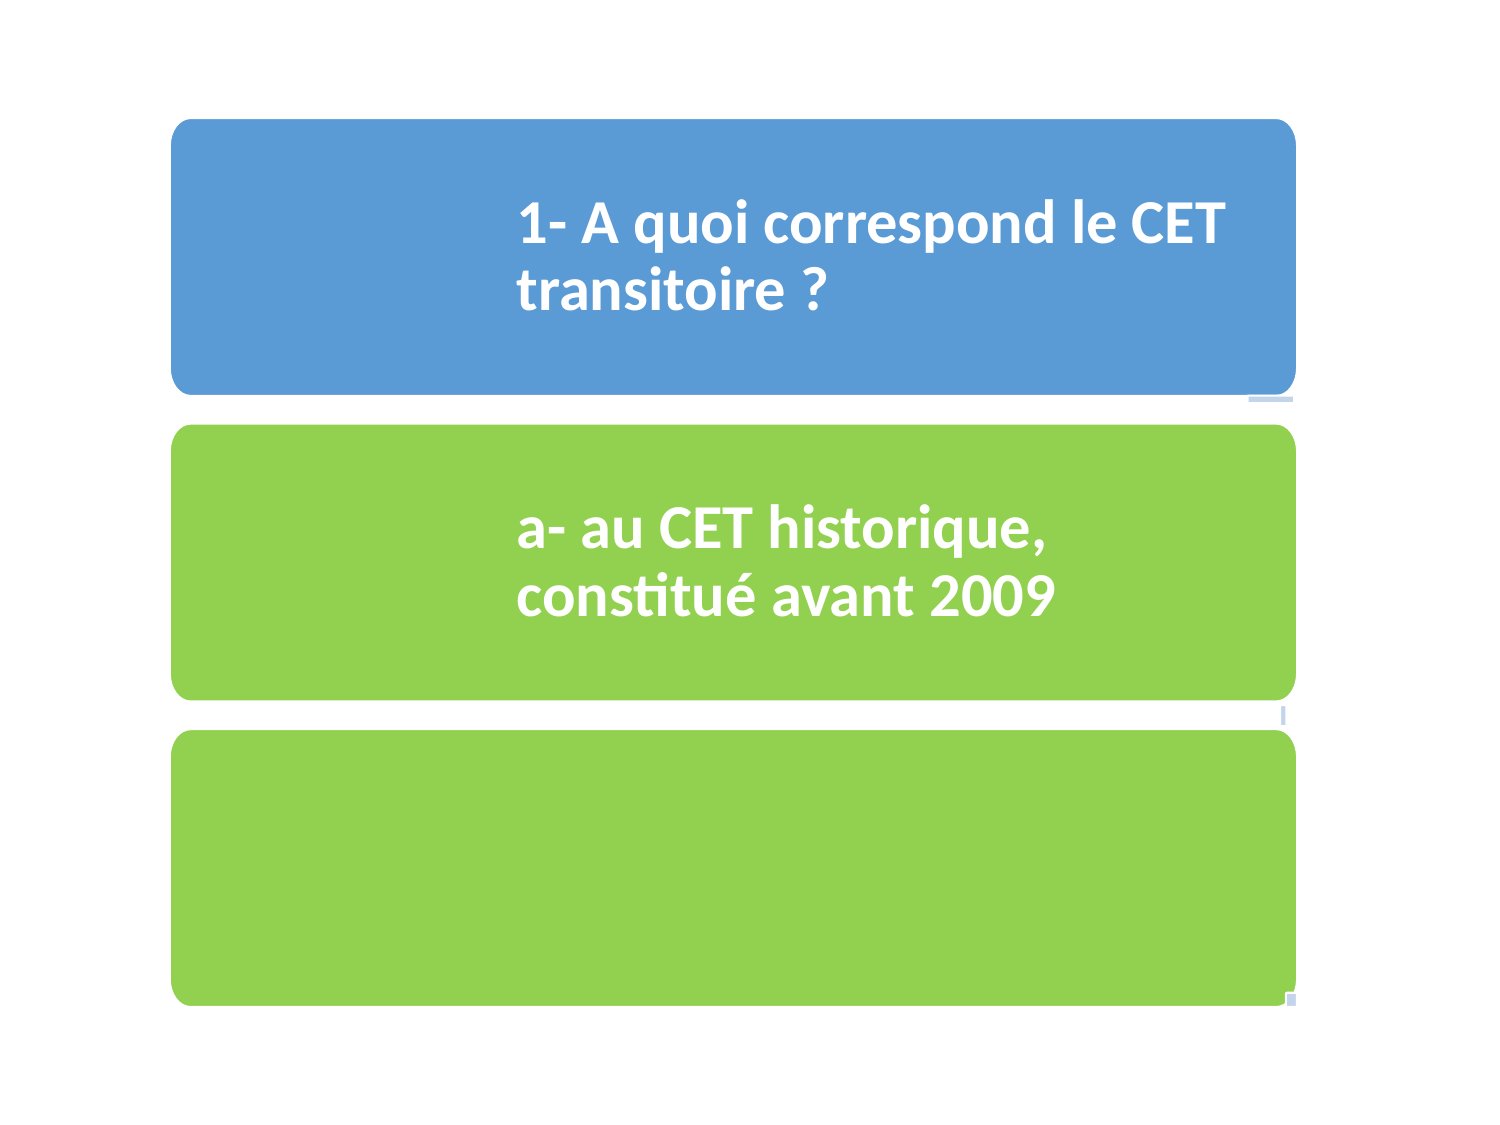

1- A quoi correspond le CET transitoire ?
a- au CET historique, constitué avant 2009